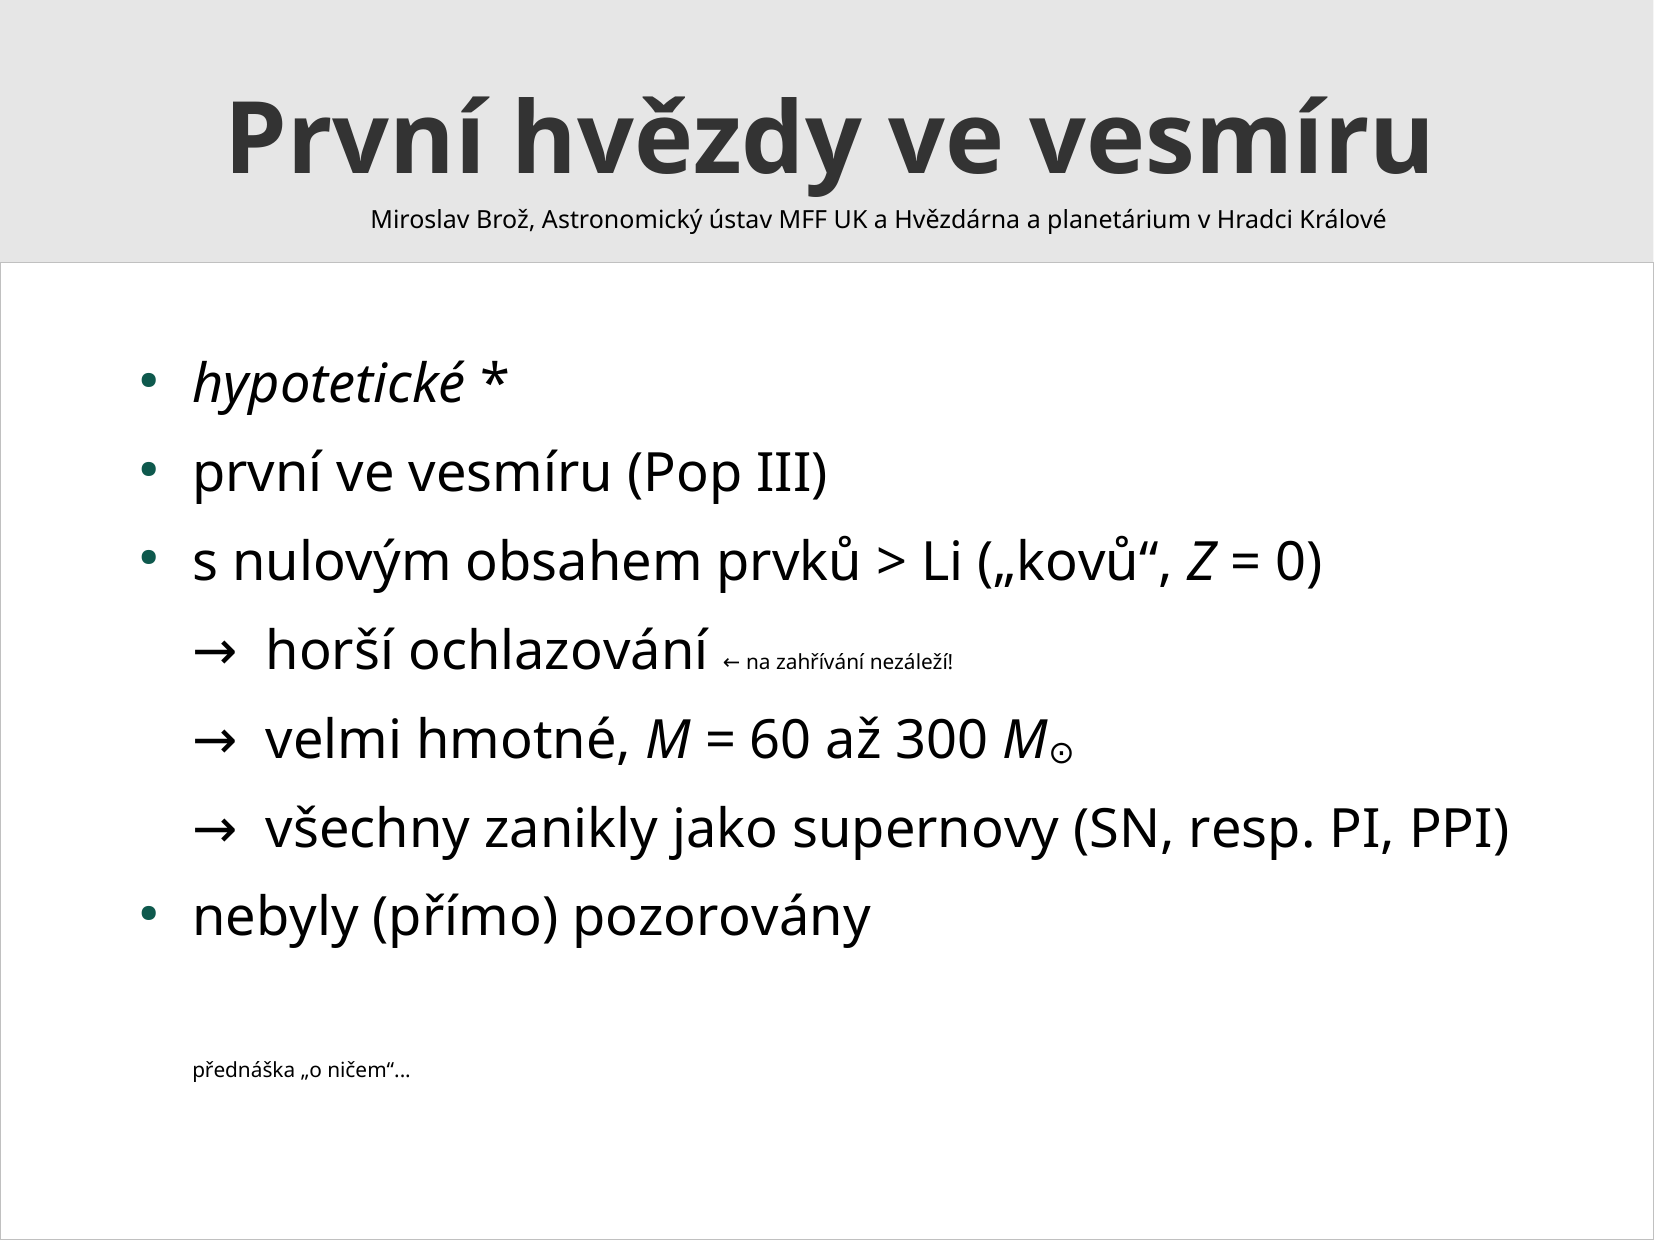

# První hvězdy ve vesmíru
Miroslav Brož, Astronomický ústav MFF UK a Hvězdárna a planetárium v Hradci Králové
hypotetické *
první ve vesmíru (Pop III)
s nulovým obsahem prvků > Li („kovů“, Z = 0)
→ horší ochlazování ← na zahřívání nezáleží!
→ velmi hmotné, M = 60 až 300 M⊙
→ všechny zanikly jako supernovy (SN, resp. PI, PPI)
nebyly (přímo) pozorovány
přednáška „o ničem“...